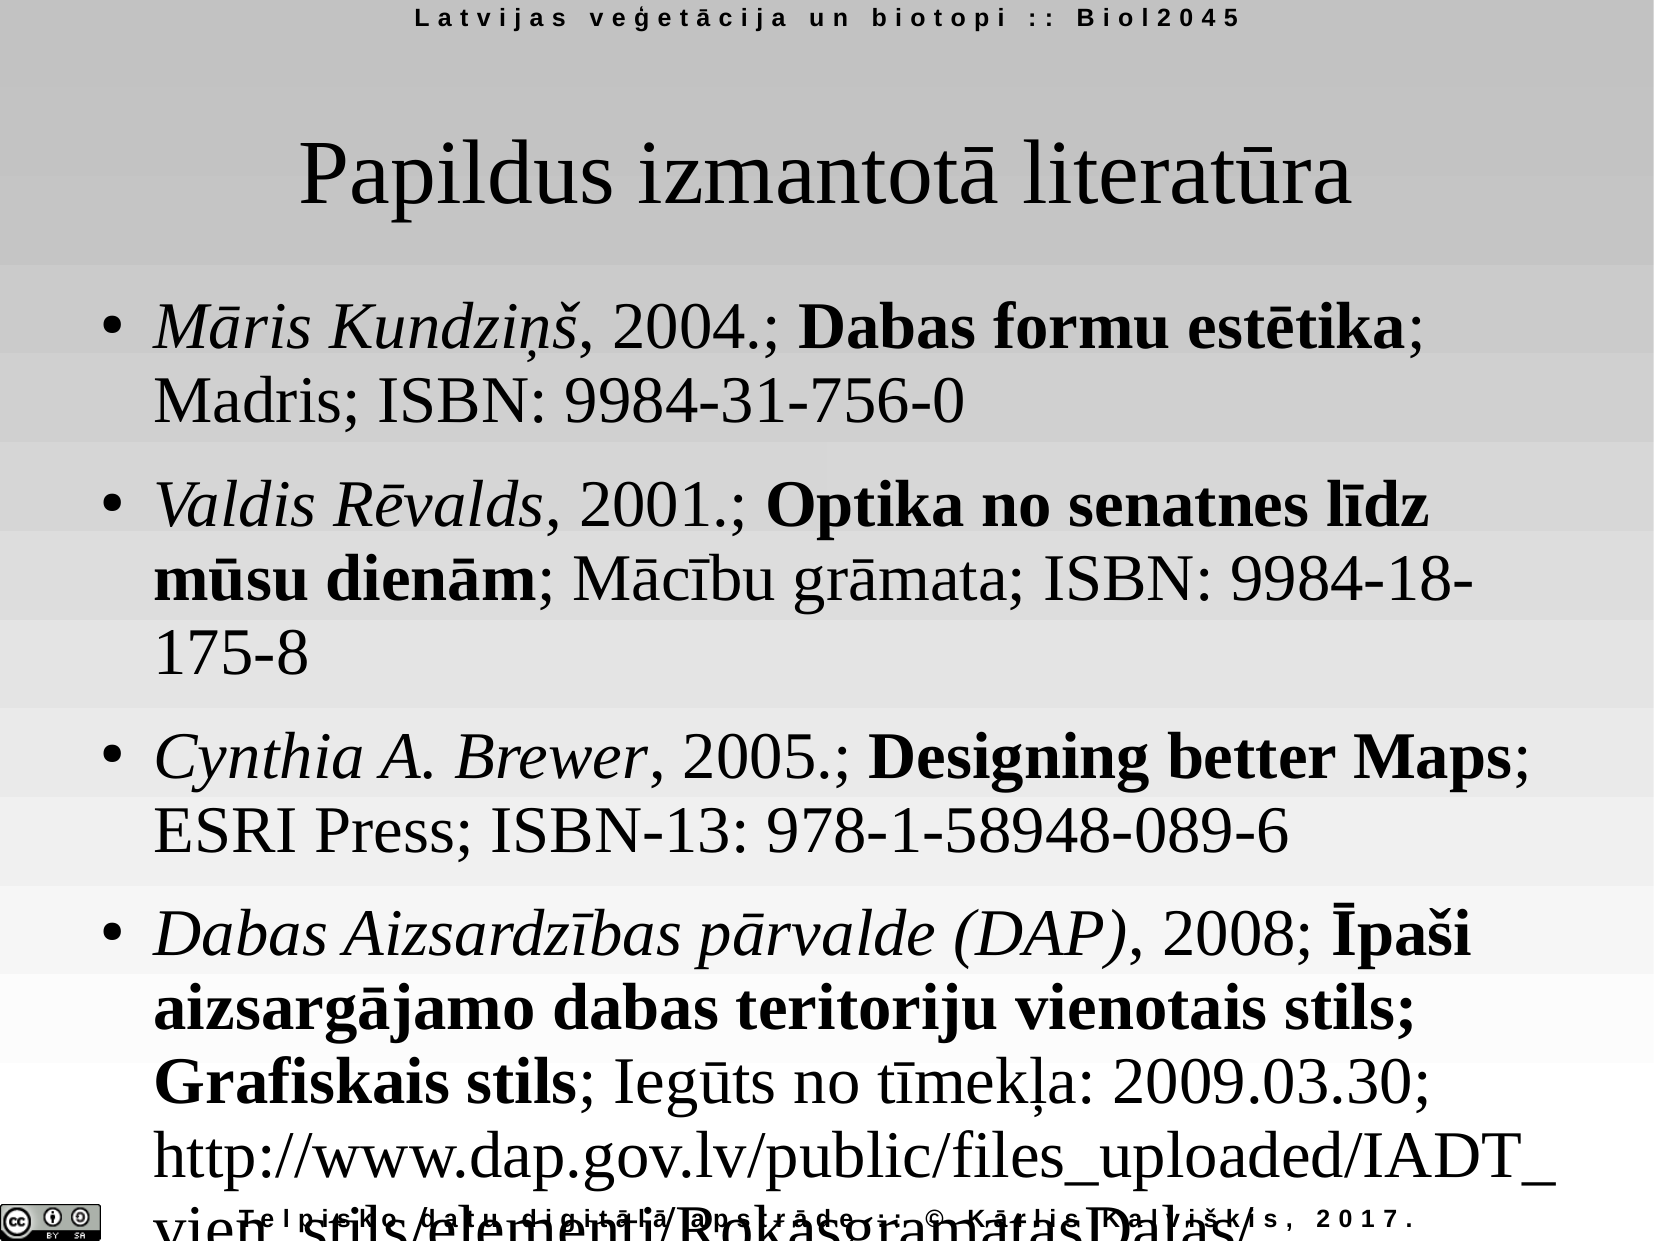

# Papildus izmantotā literatūra
Māris Kundziņš, 2004.; Dabas formu estētika; Madris; ISBN: 9984-31-756-0
Valdis Rēvalds, 2001.; Optika no senatnes līdz mūsu dienām; Mācību grāmata; ISBN: 9984-18-175-8
Cynthia A. Brewer, 2005.; Designing better Maps; ESRI Press; ISBN-13: 978-1-58948-089-6
Dabas Aizsardzības pārvalde (DAP), 2008; Īpaši aizsargājamo dabas teritoriju vienotais stils; Grafiskais stils; Iegūts no tīmekļa: 2009.03.30; http://www.dap.gov.lv/public/files_uploaded/IADT_vien_stils/elementi/RokasgramatasDalas/GrafiskaisStils.pdf